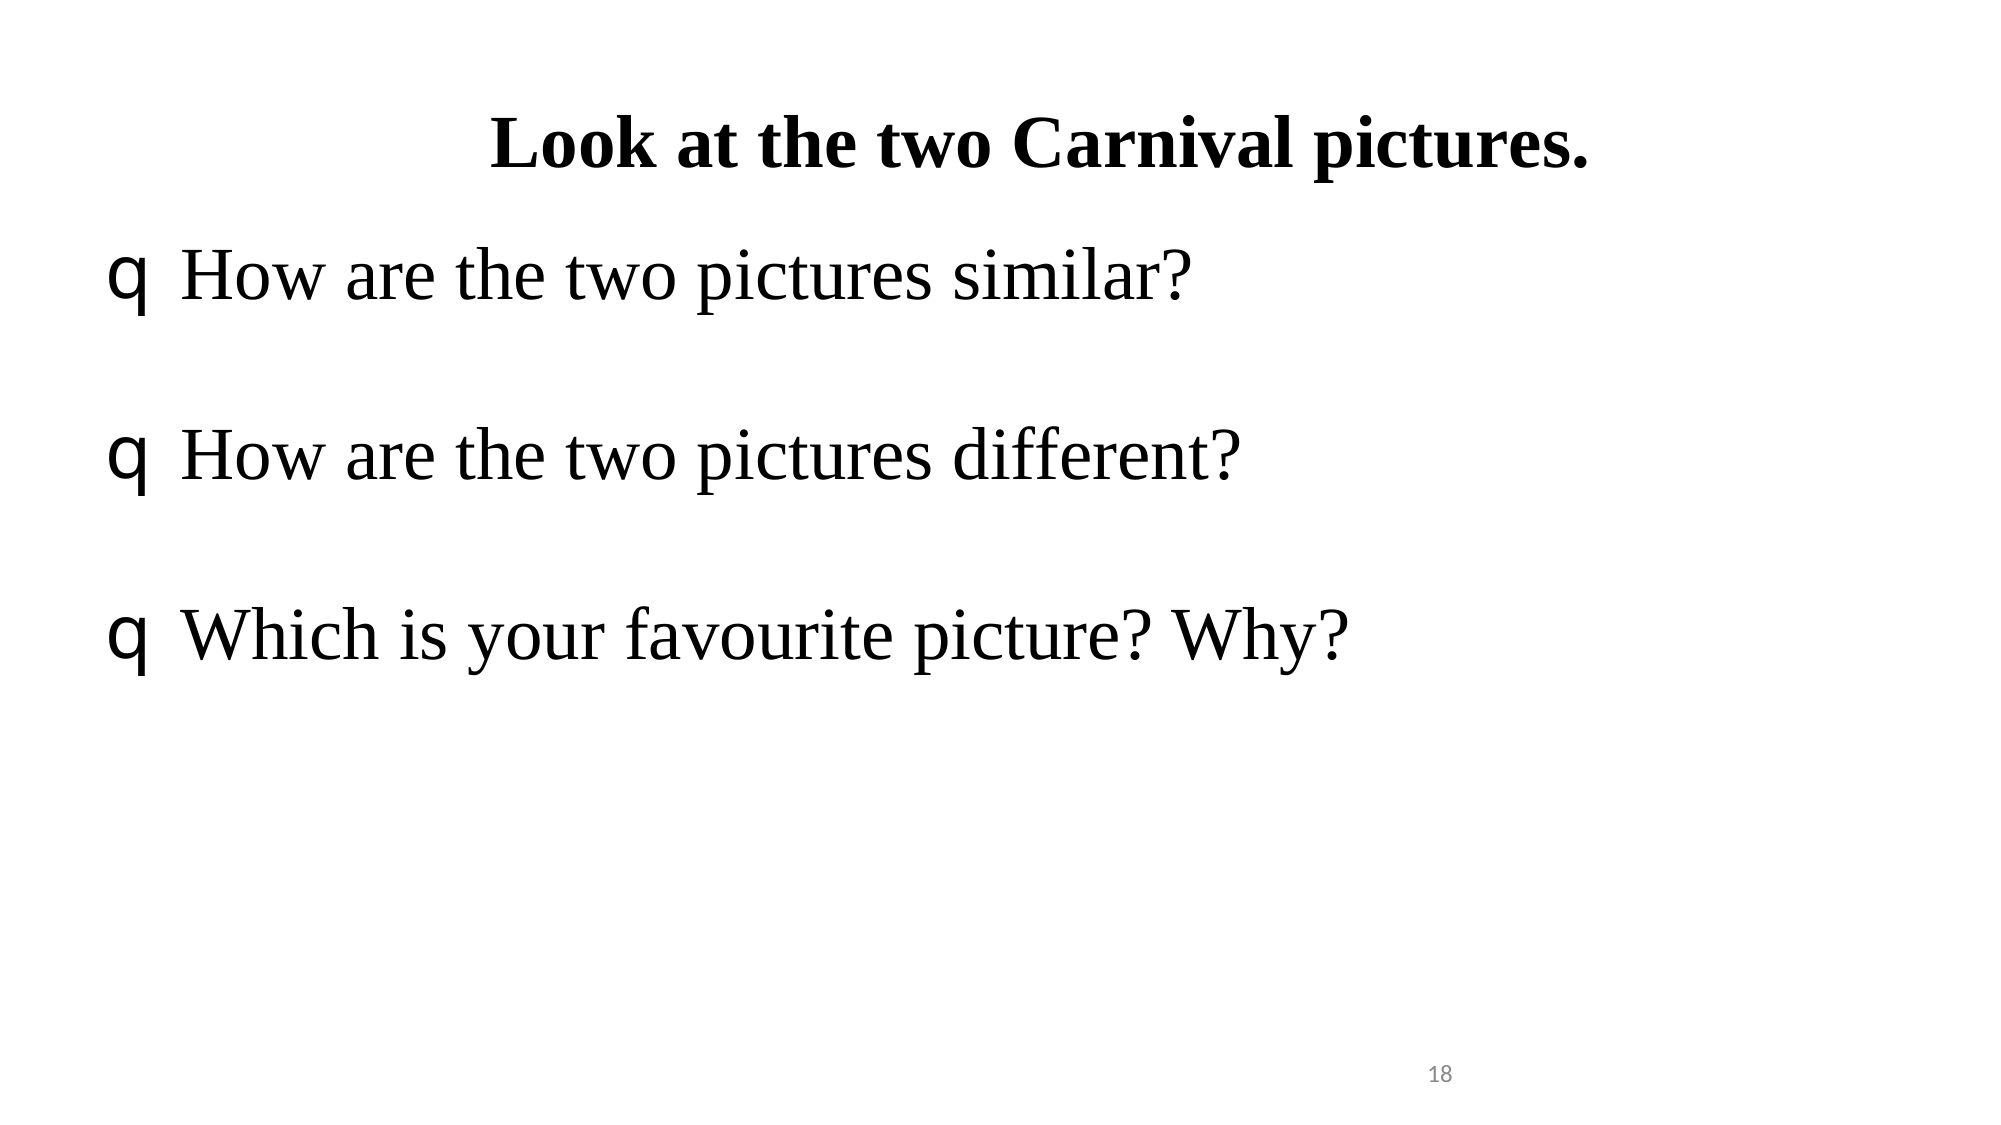

How are the two pictures similar?
 How are the two pictures different?
 Which is your favourite picture? Why?
Look at the two Carnival pictures.